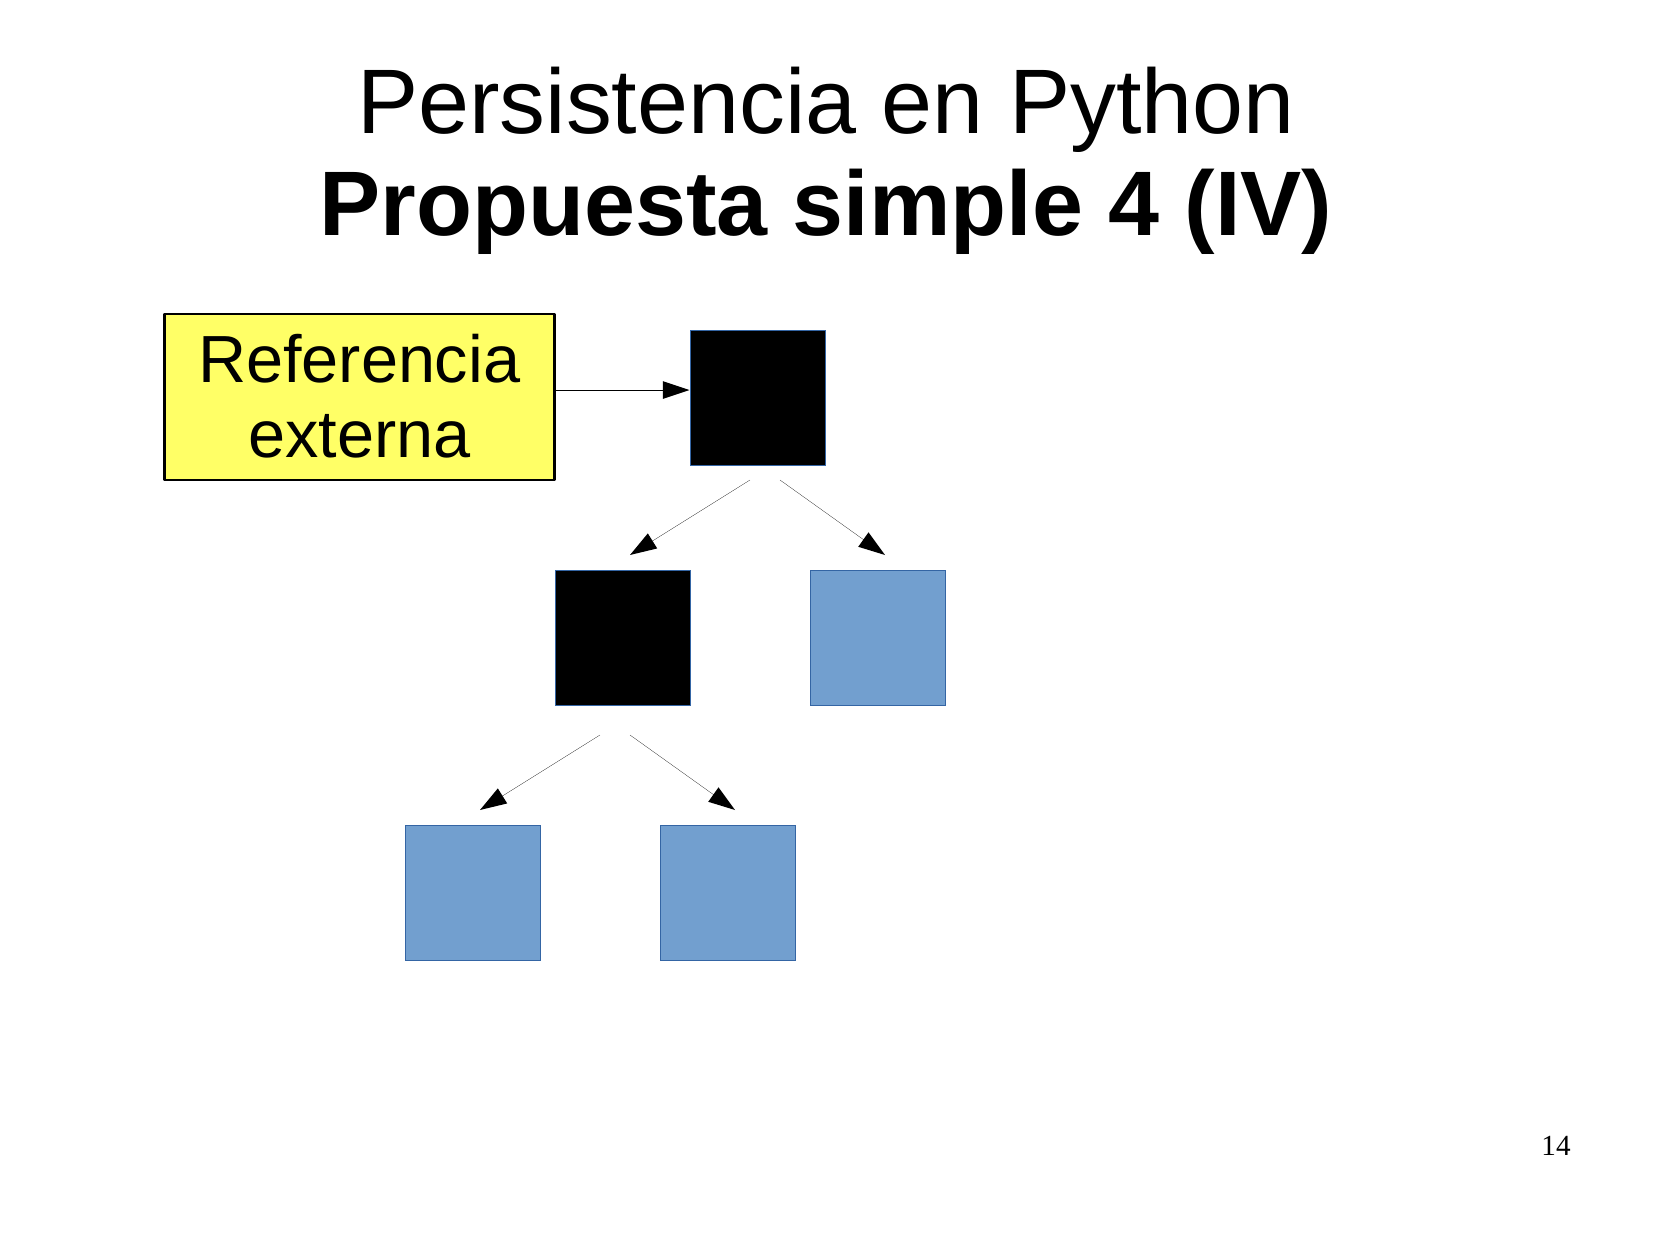

# Persistencia en Python Propuesta simple 4 (IV)
Referencia externa
14